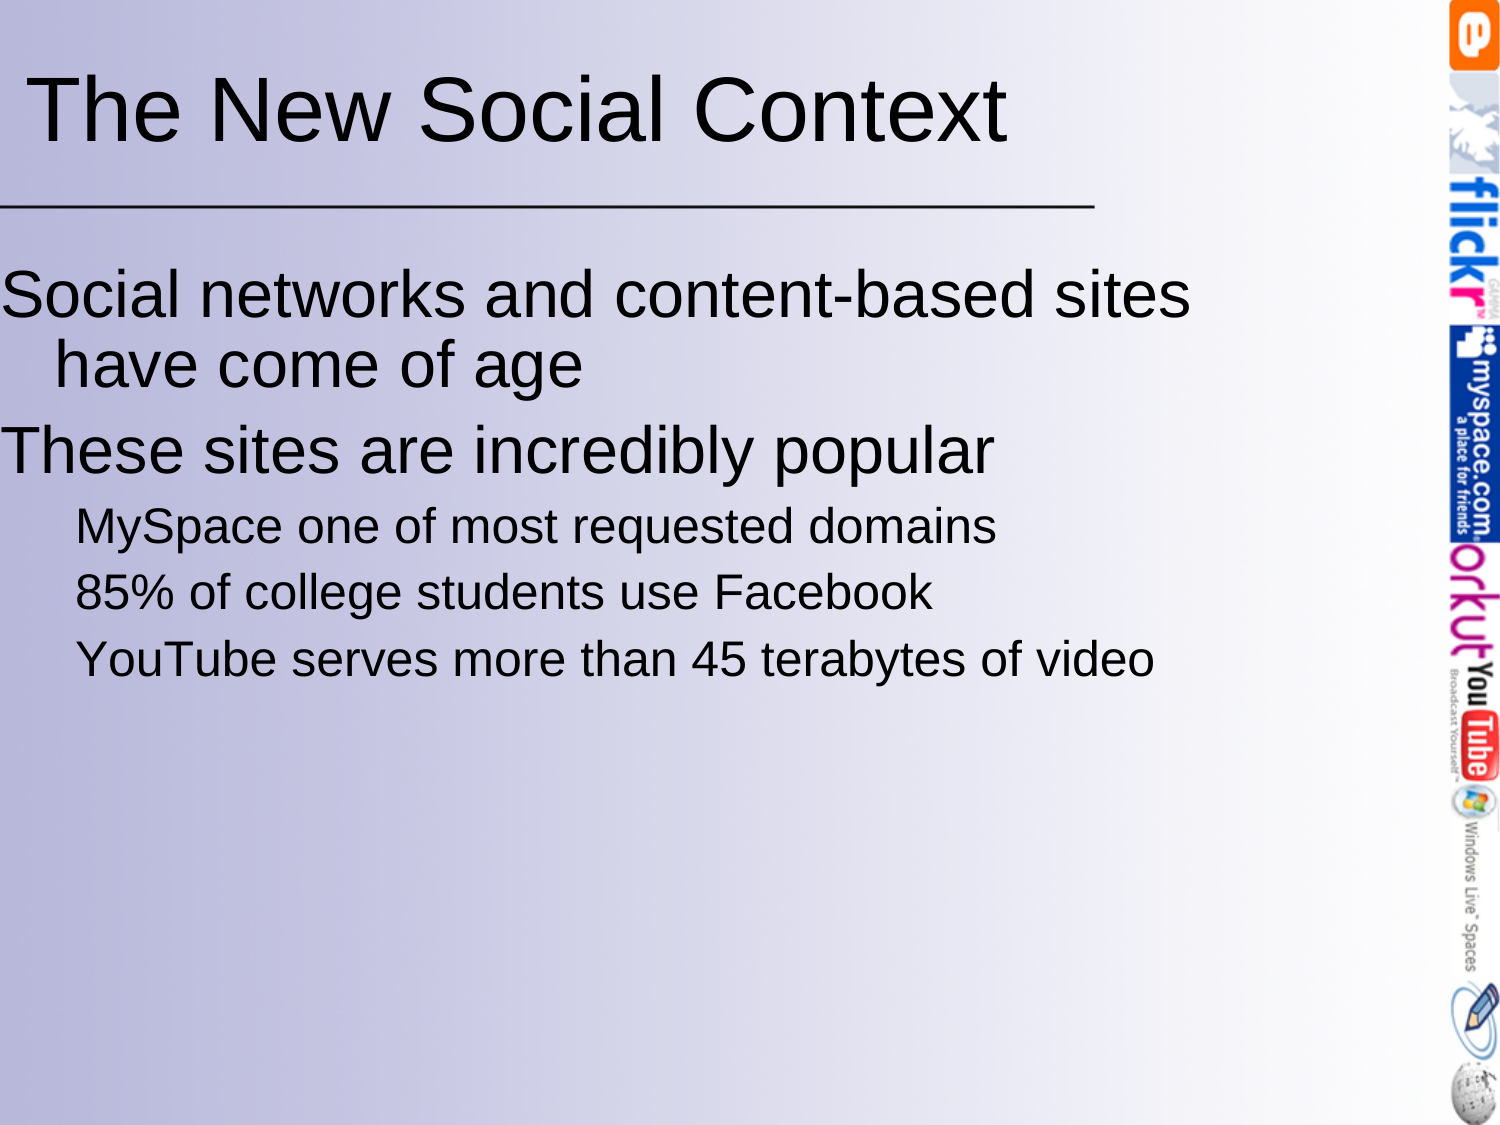

# The New Social Context
Social networks and content-based sites have come of age
These sites are incredibly popular
MySpace one of most requested domains
85% of college students use Facebook
YouTube serves more than 45 terabytes of video